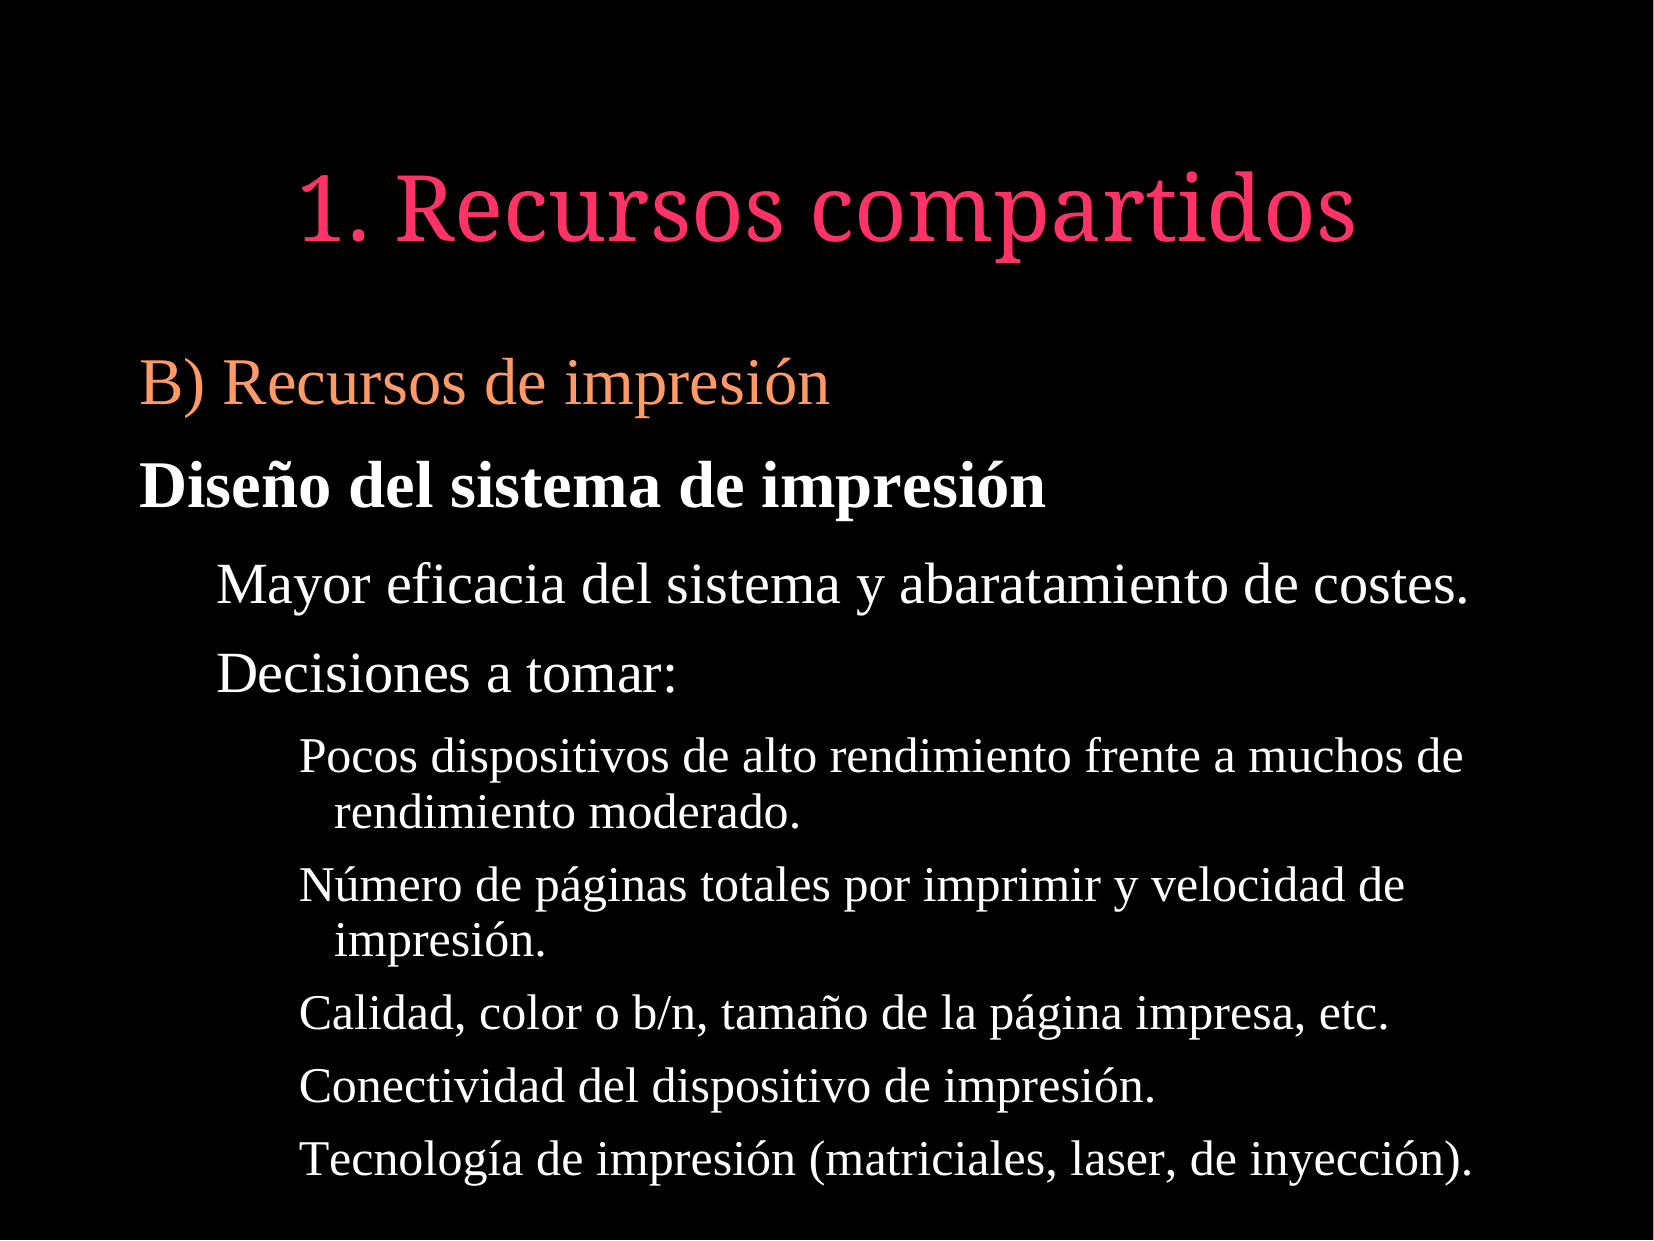

# 1. Recursos compartidos
B) Recursos de impresión
Diseño del sistema de impresión
Mayor eficacia del sistema y abaratamiento de costes.
Decisiones a tomar:
Pocos dispositivos de alto rendimiento frente a muchos de rendimiento moderado.
Número de páginas totales por imprimir y velocidad de impresión.
Calidad, color o b/n, tamaño de la página impresa, etc.
Conectividad del dispositivo de impresión.
Tecnología de impresión (matriciales, laser, de inyección).